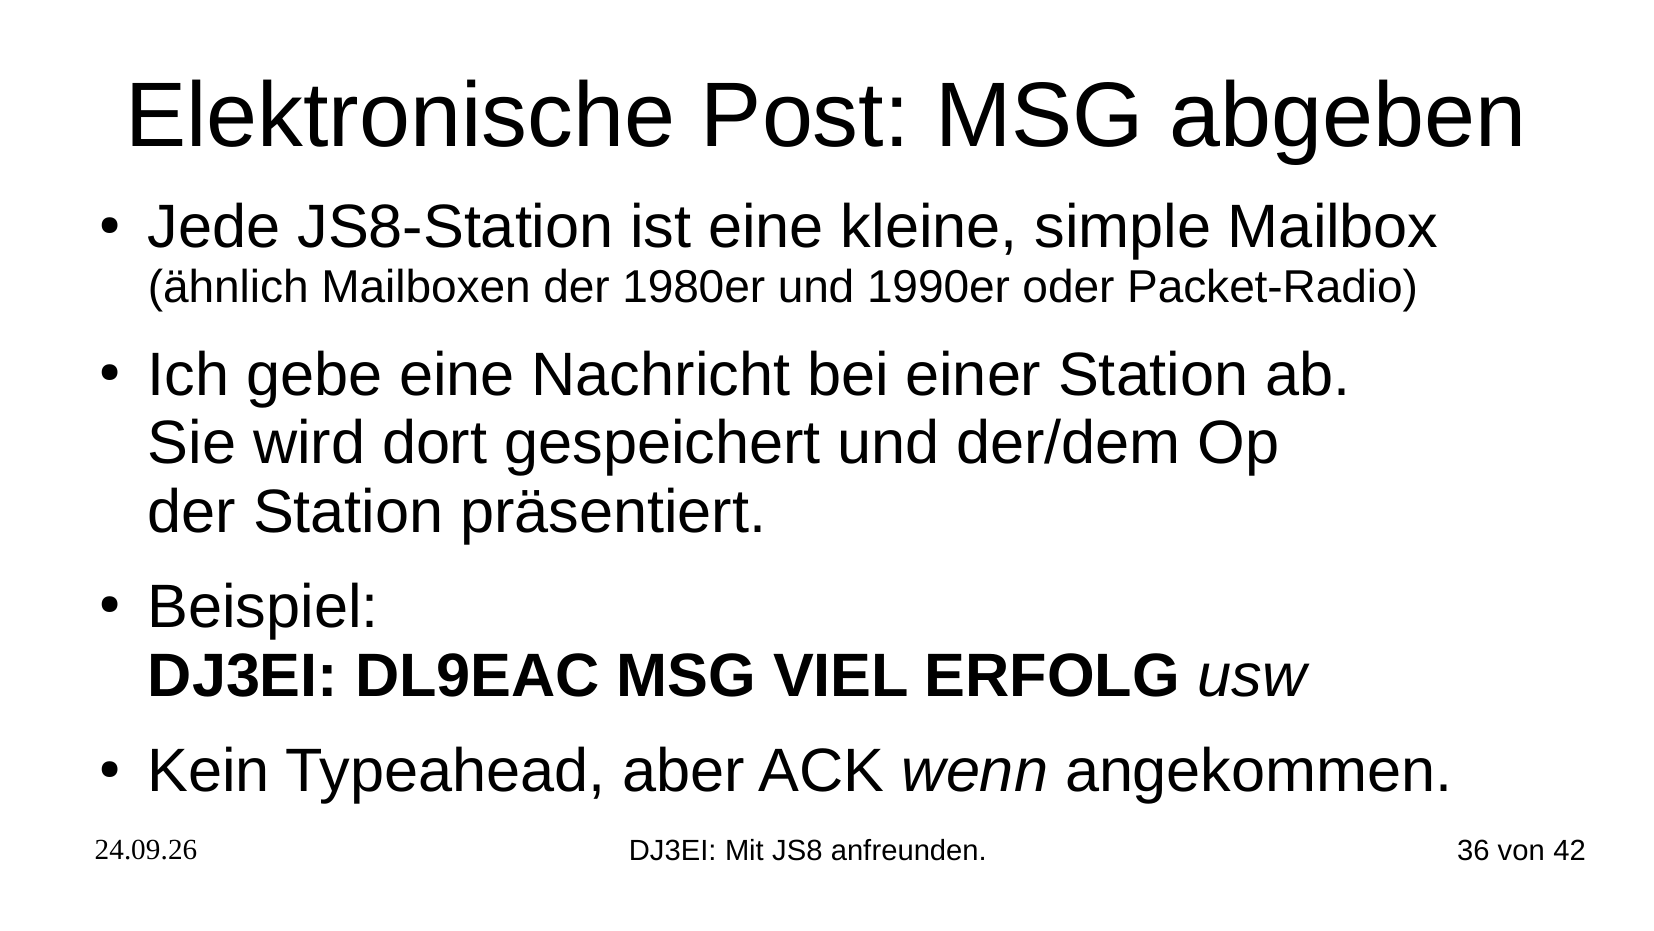

# Elektronische Post: MSG abgeben
Jede JS8-Station ist eine kleine, simple Mailbox
(ähnlich Mailboxen der 1980er und 1990er oder Packet-Radio)
Ich gebe eine Nachricht bei einer Station ab.
Sie wird dort gespeichert und der/dem Op
der Station präsentiert.
Beispiel:
DJ3EI: DL9EAC MSG VIEL ERFOLG usw
Kein Typeahead, aber ACK wenn angekommen.
36